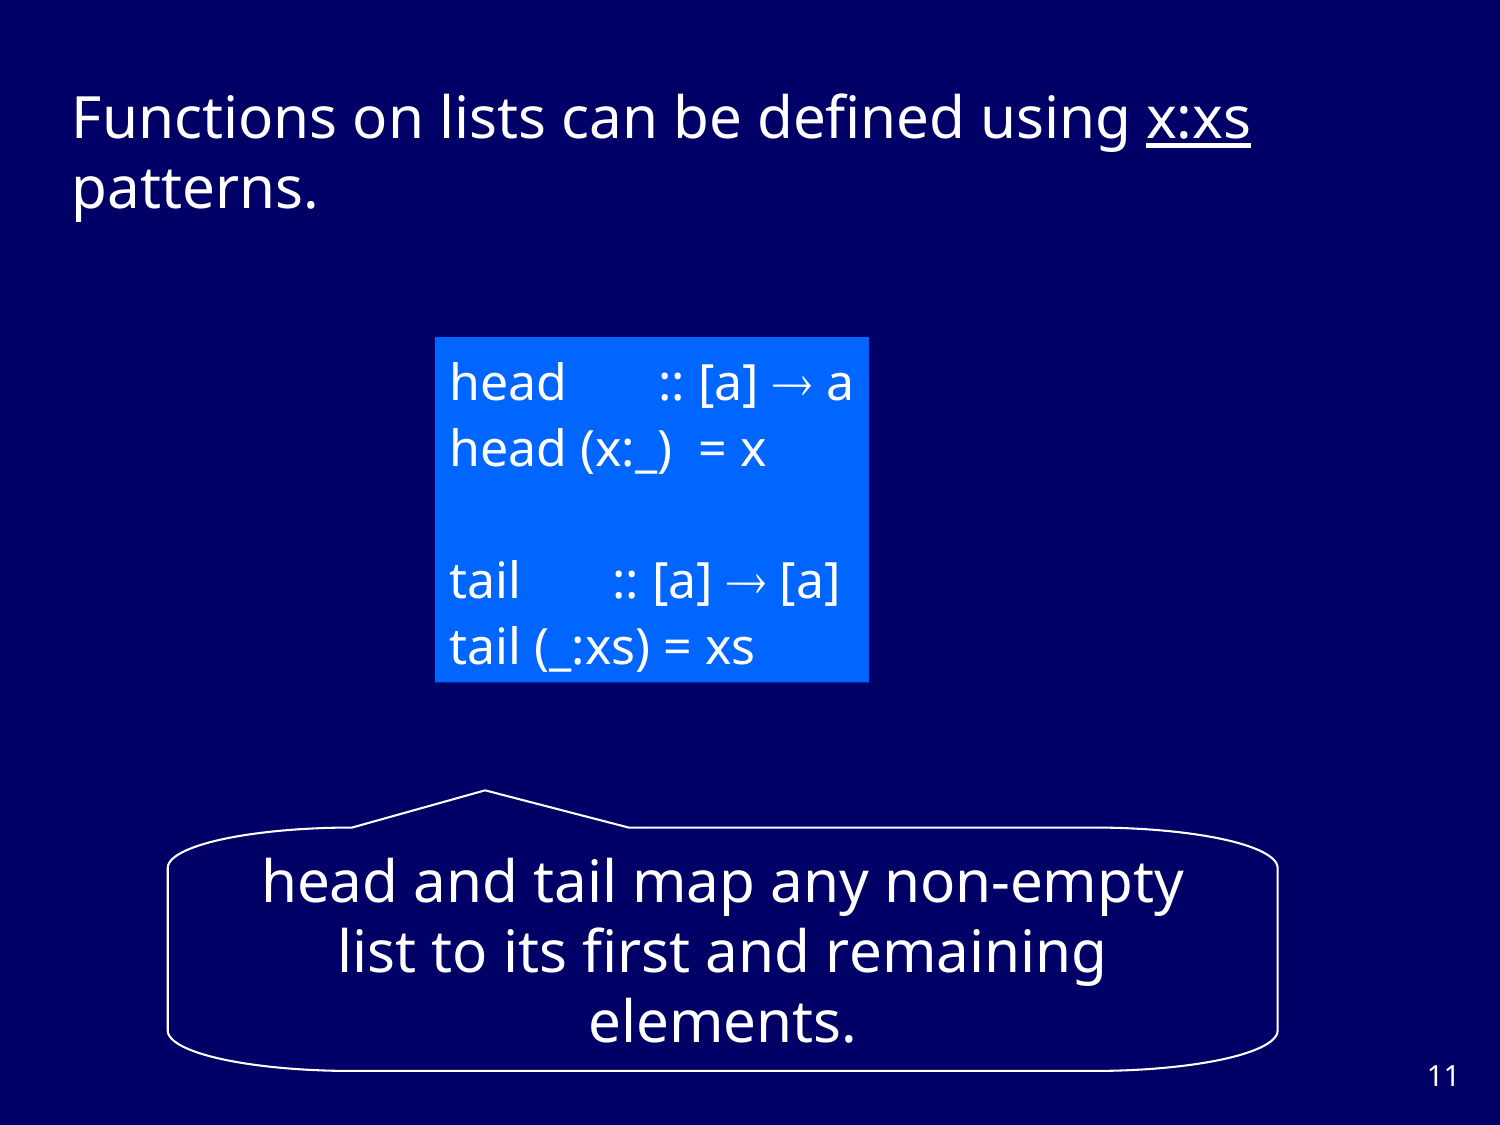

Functions on lists can be defined using x:xs patterns.
head :: [a]  a
head (x:_) = x
tail :: [a]  [a]
tail (_:xs) = xs
head and tail map any non-empty list to its first and remaining elements.